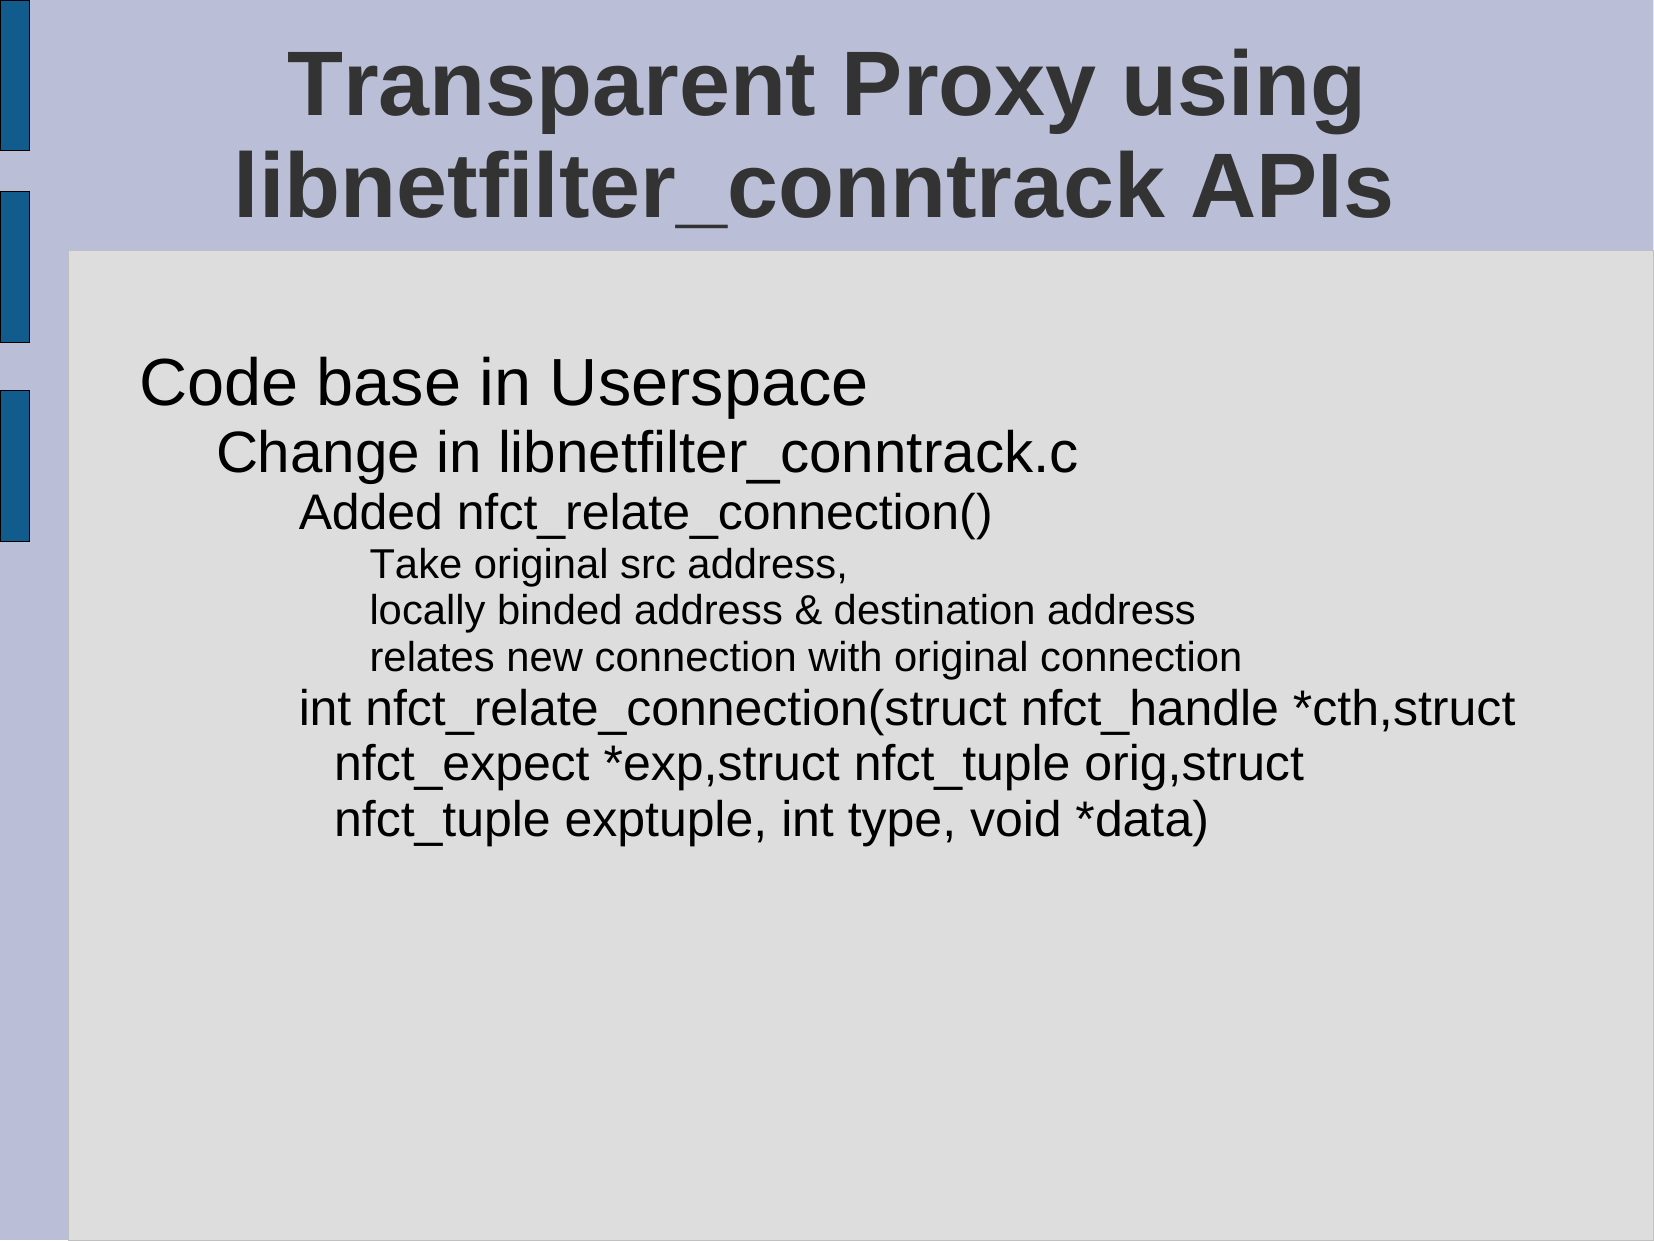

# Transparent Proxy using libnetfilter_conntrack APIs
Code base in Userspace
Change in libnetfilter_conntrack.c
Added nfct_relate_connection()
Take original src address,
locally binded address & destination address
relates new connection with original connection
int nfct_relate_connection(struct nfct_handle *cth,struct nfct_expect *exp,struct nfct_tuple orig,struct nfct_tuple exptuple, int type, void *data)